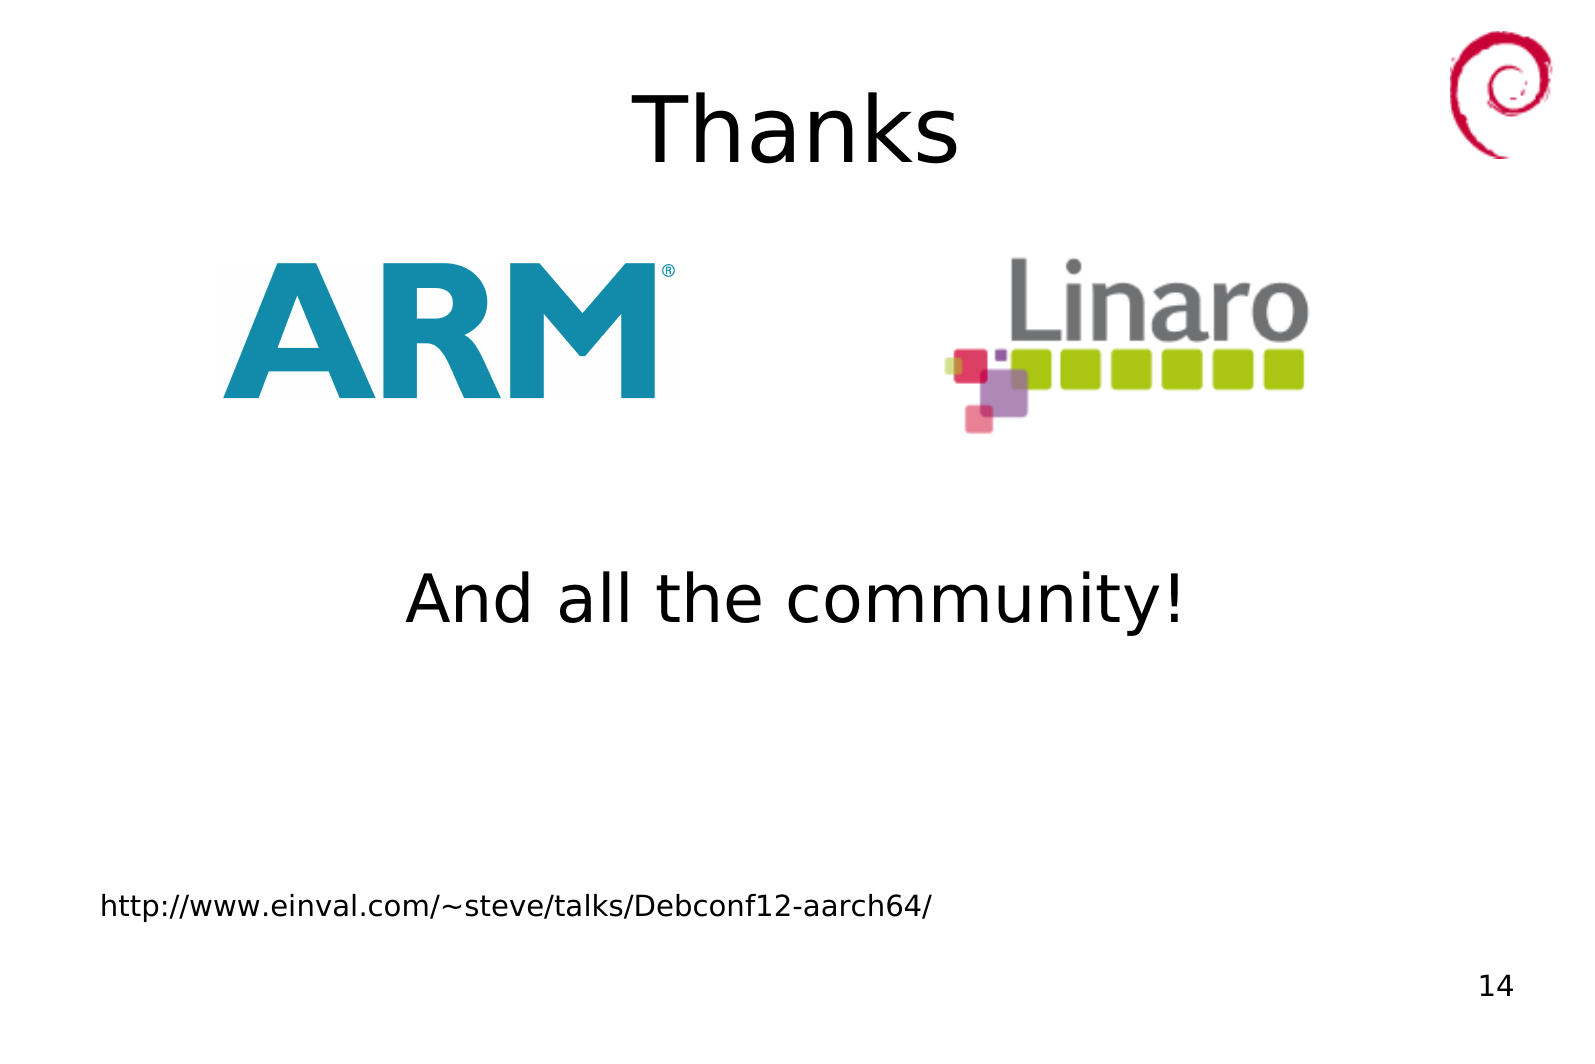

# Thanks
And all the community!
http://www.einval.com/~steve/talks/Debconf12-aarch64/
14